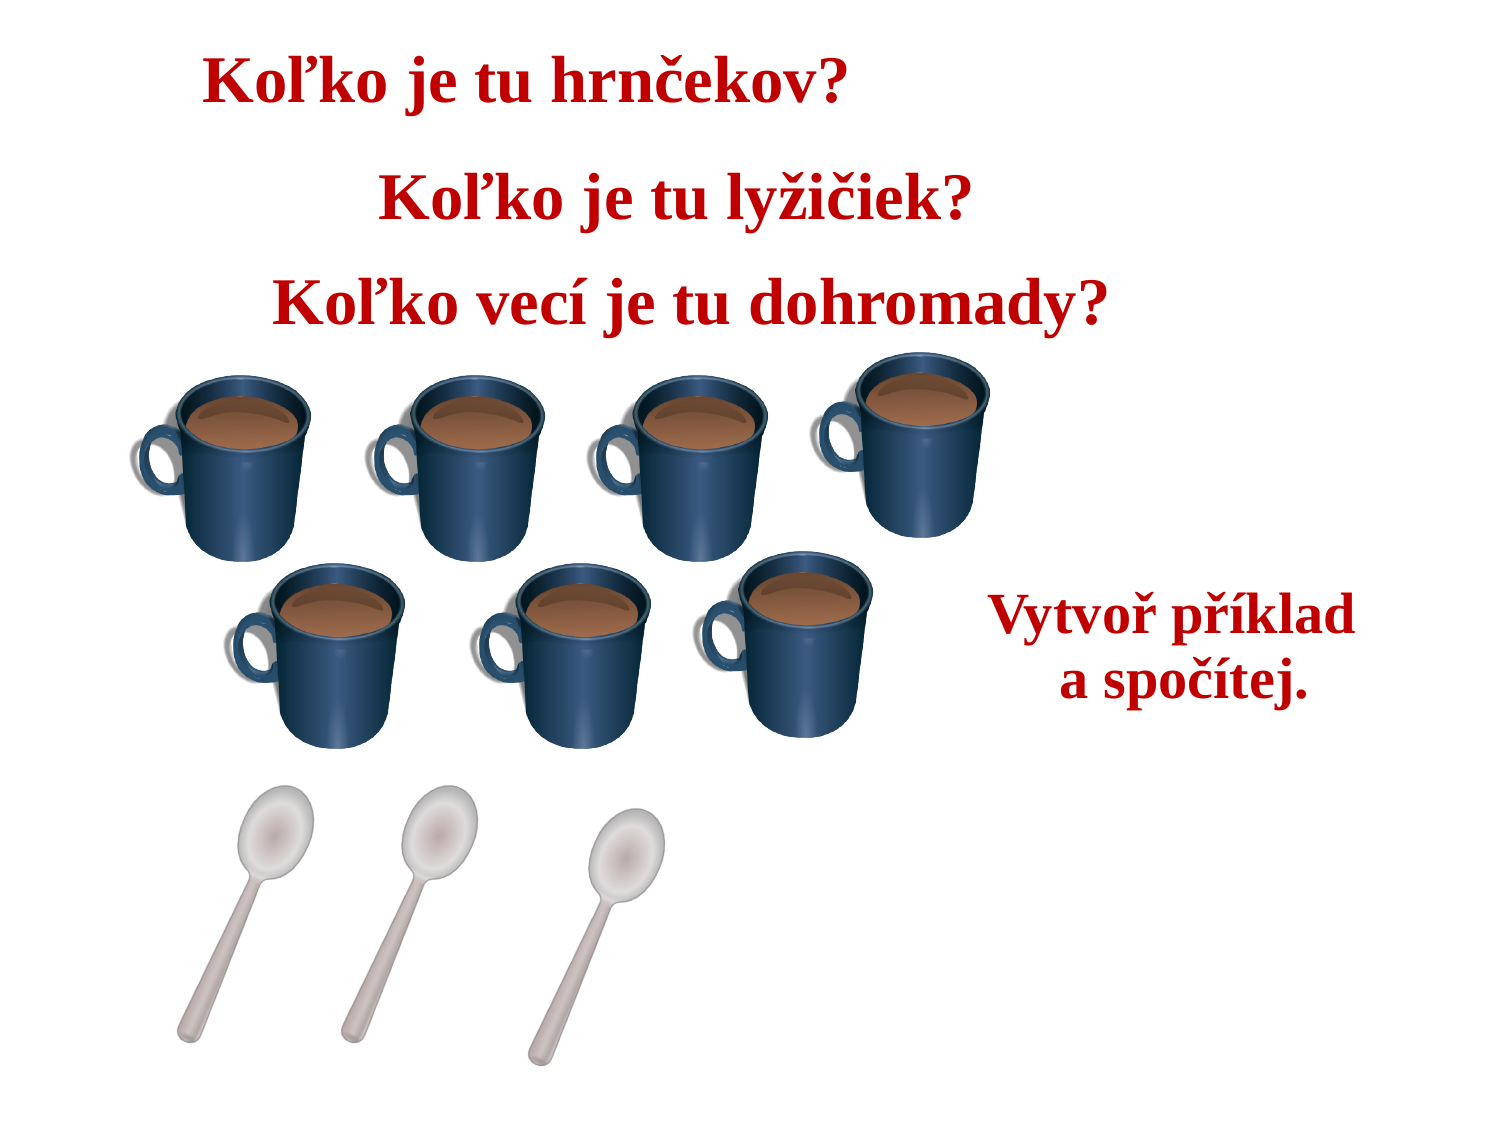

Koľko je tu hrnčekov?
Koľko je tu lyžičiek?
Koľko vecí je tu dohromady?
Vytvoř příklad
 a spočítej.